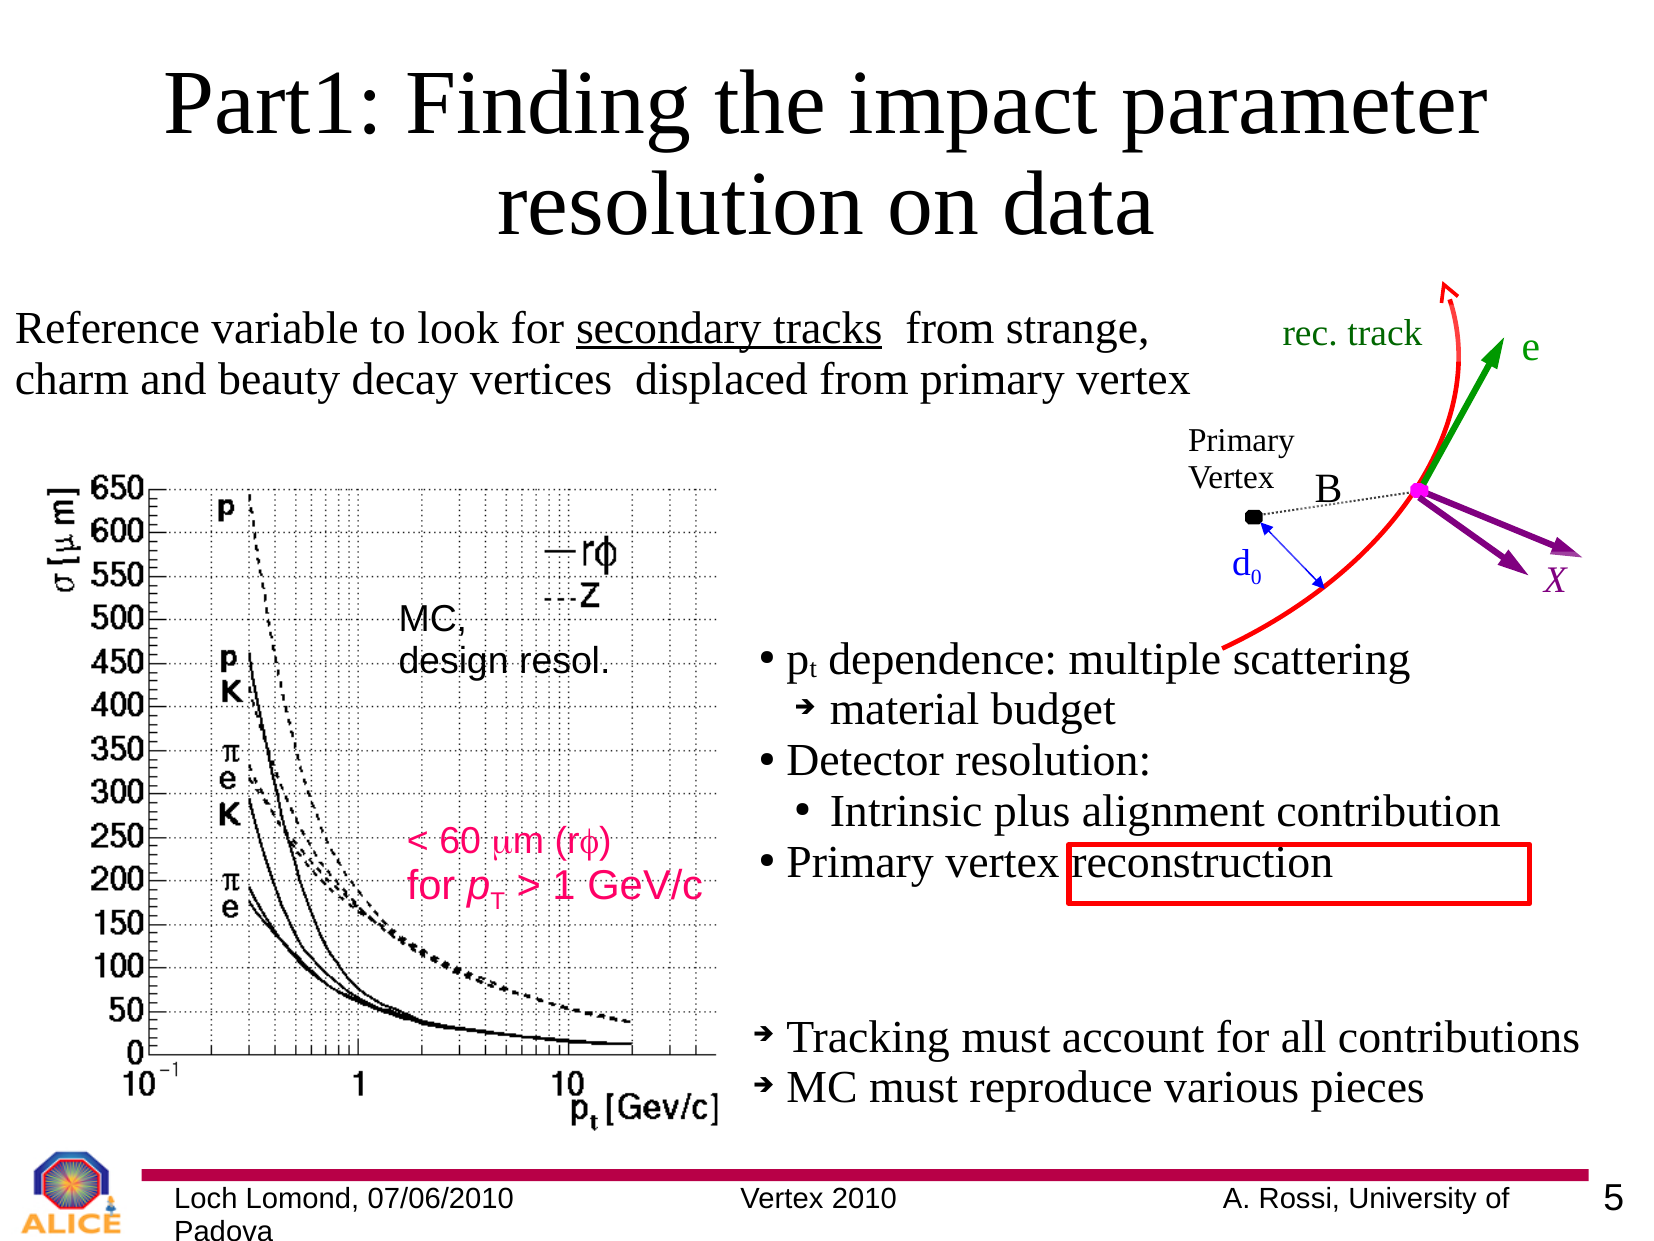

# Part1: Finding the impact parameter resolution on data
rec. track
e
Primary
Vertex
B
d0
X
Reference variable to look for secondary tracks from strange, charm and beauty decay vertices displaced from primary vertex
< 60 m (rf)
for pT > 1 GeV/c
MC,
design resol.
 pt dependence: multiple scattering
material budget
 Detector resolution:
Intrinsic plus alignment contribution
 Primary vertex reconstruction
 Tracking must account for all contributions
 MC must reproduce various pieces
Loch Lomond, 07/06/2010 		 Vertex 2010 		 A. Rossi, University of Padova
5
FORMULA?